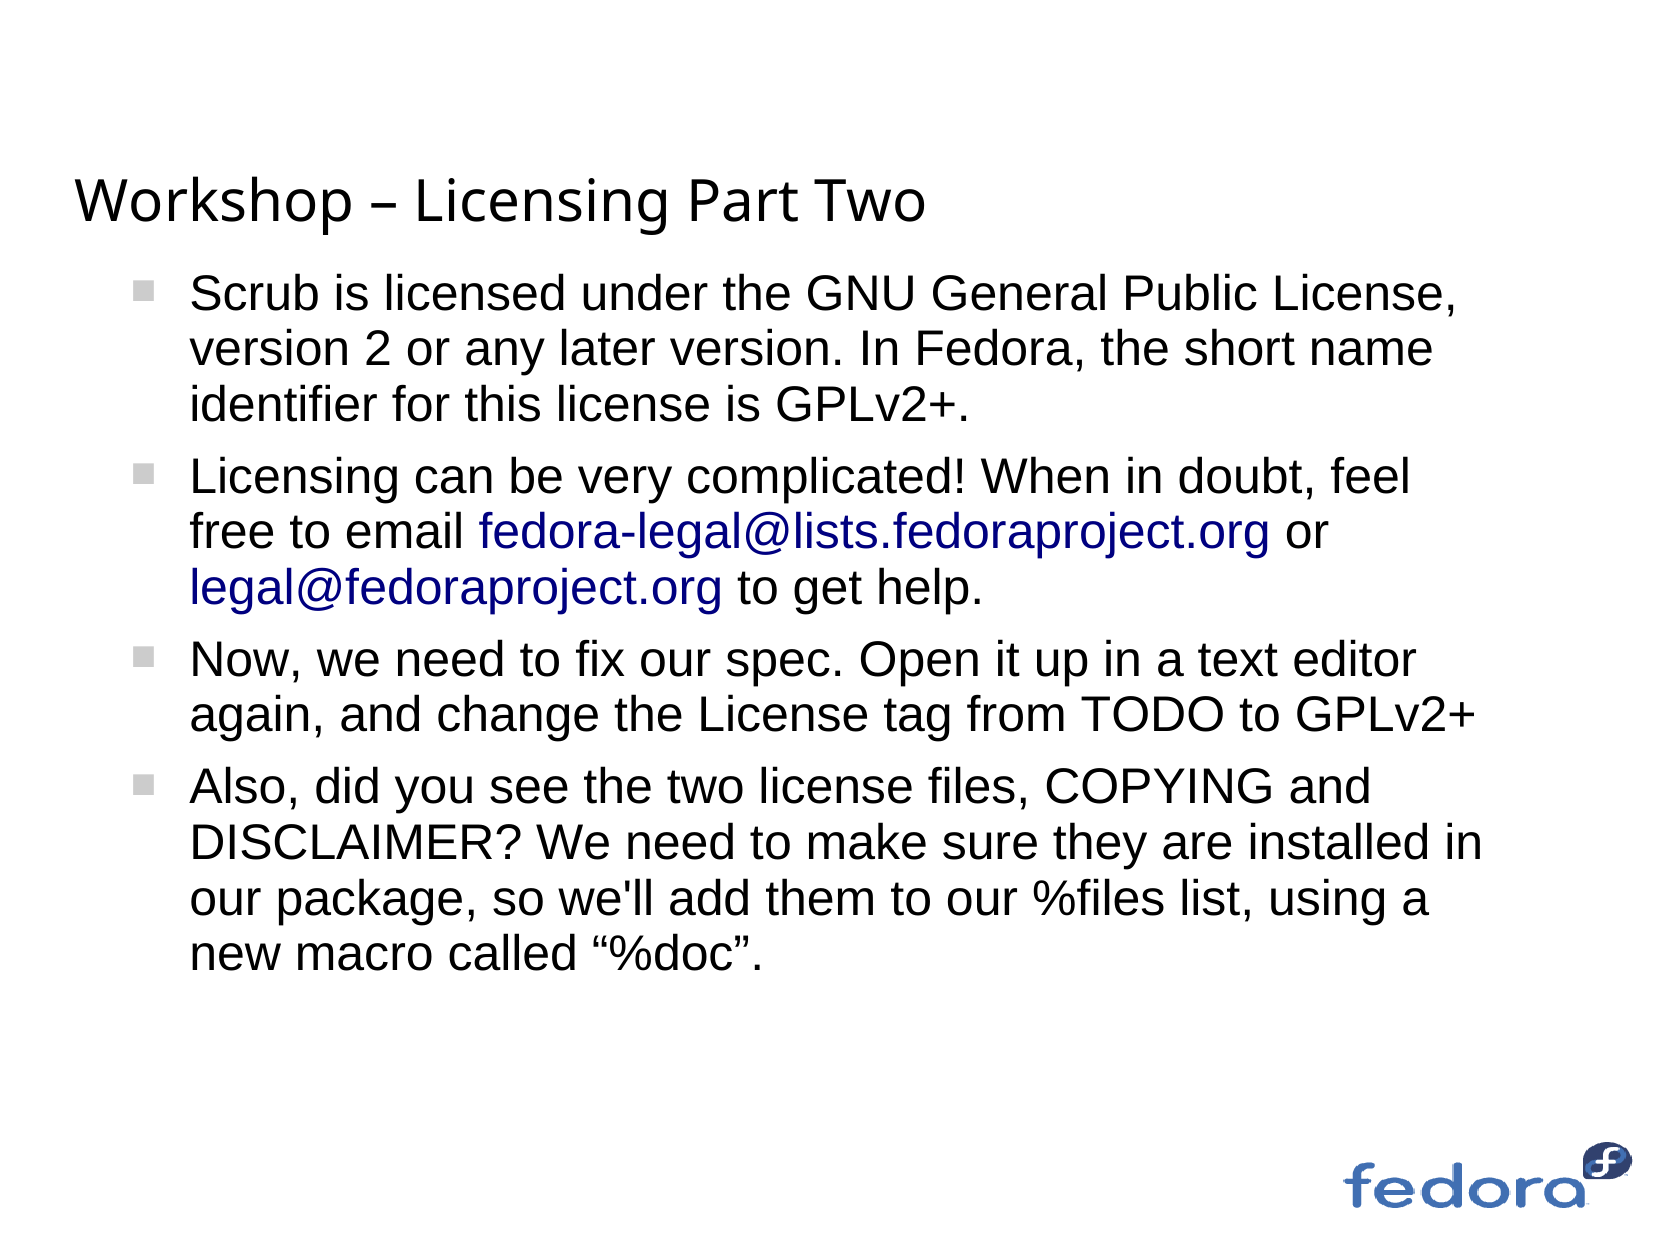

# Workshop – Licensing Part Two
Scrub is licensed under the GNU General Public License, version 2 or any later version. In Fedora, the short name identifier for this license is GPLv2+.
Licensing can be very complicated! When in doubt, feel free to email fedora-legal@lists.fedoraproject.org or legal@fedoraproject.org to get help.
Now, we need to fix our spec. Open it up in a text editor again, and change the License tag from TODO to GPLv2+
Also, did you see the two license files, COPYING and DISCLAIMER? We need to make sure they are installed in our package, so we'll add them to our %files list, using a new macro called “%doc”.